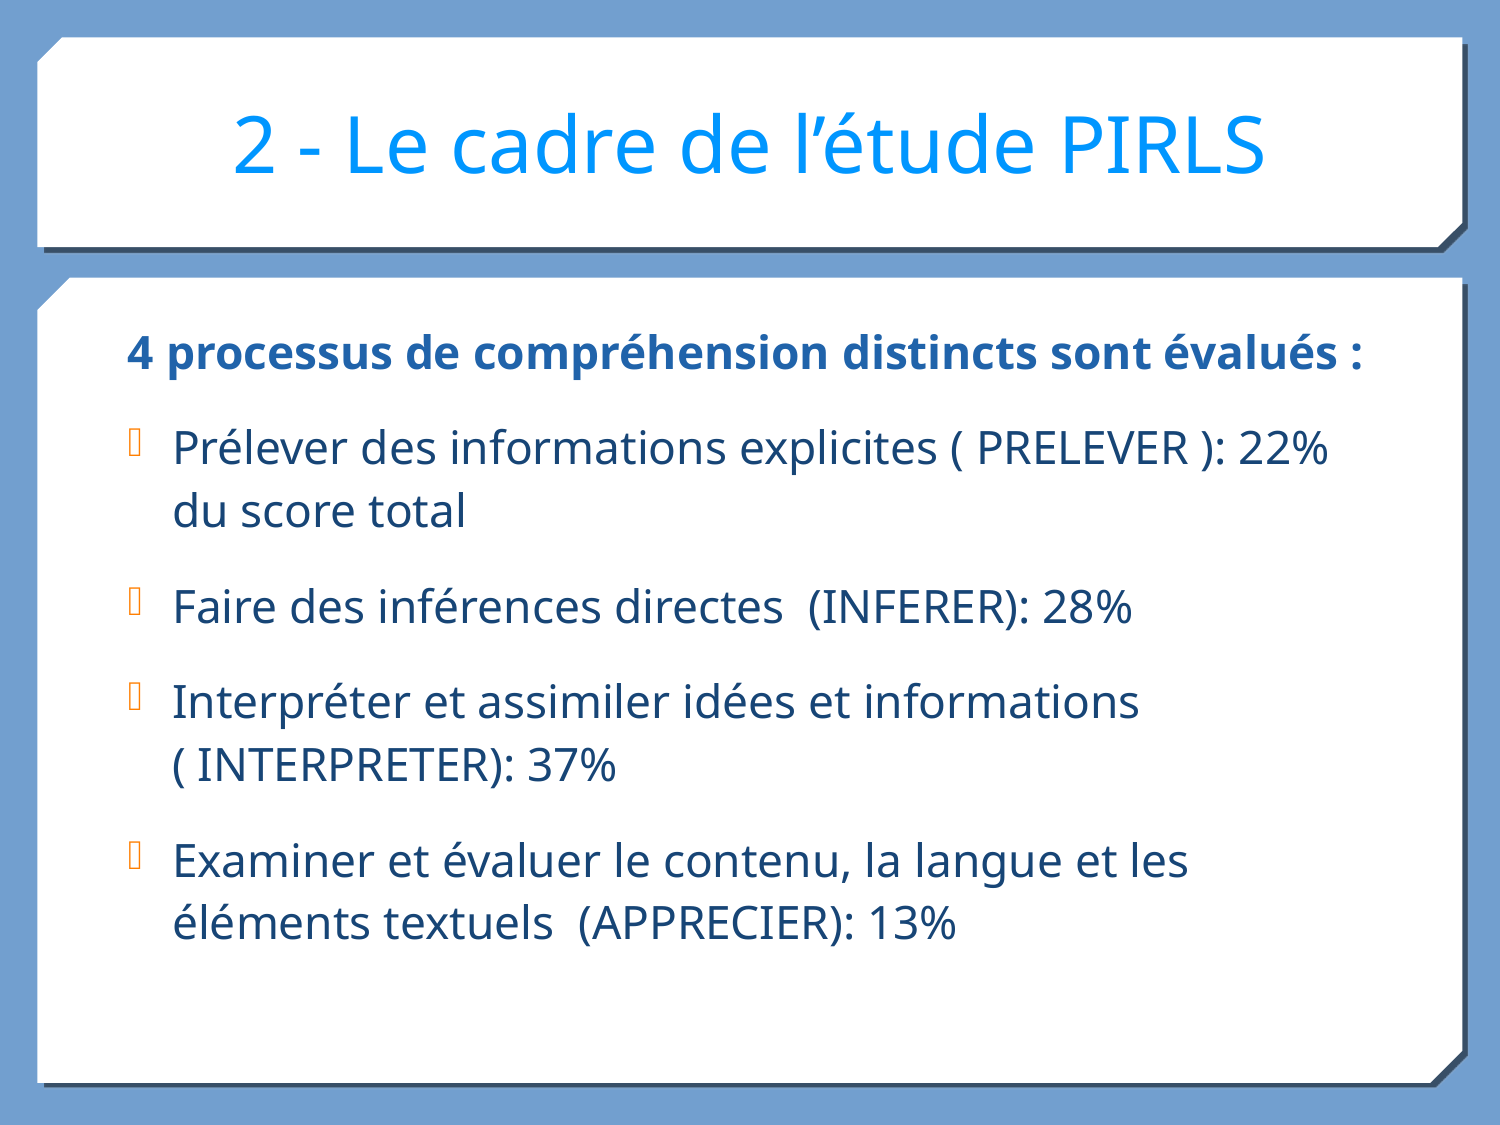

# 2 - Le cadre de l’étude PIRLS
4 processus de compréhension distincts sont évalués :
Prélever des informations explicites ( PRELEVER ): 22% du score total
Faire des inférences directes (INFERER): 28%
Interpréter et assimiler idées et informations ( INTERPRETER): 37%
Examiner et évaluer le contenu, la langue et les éléments textuels (APPRECIER): 13%